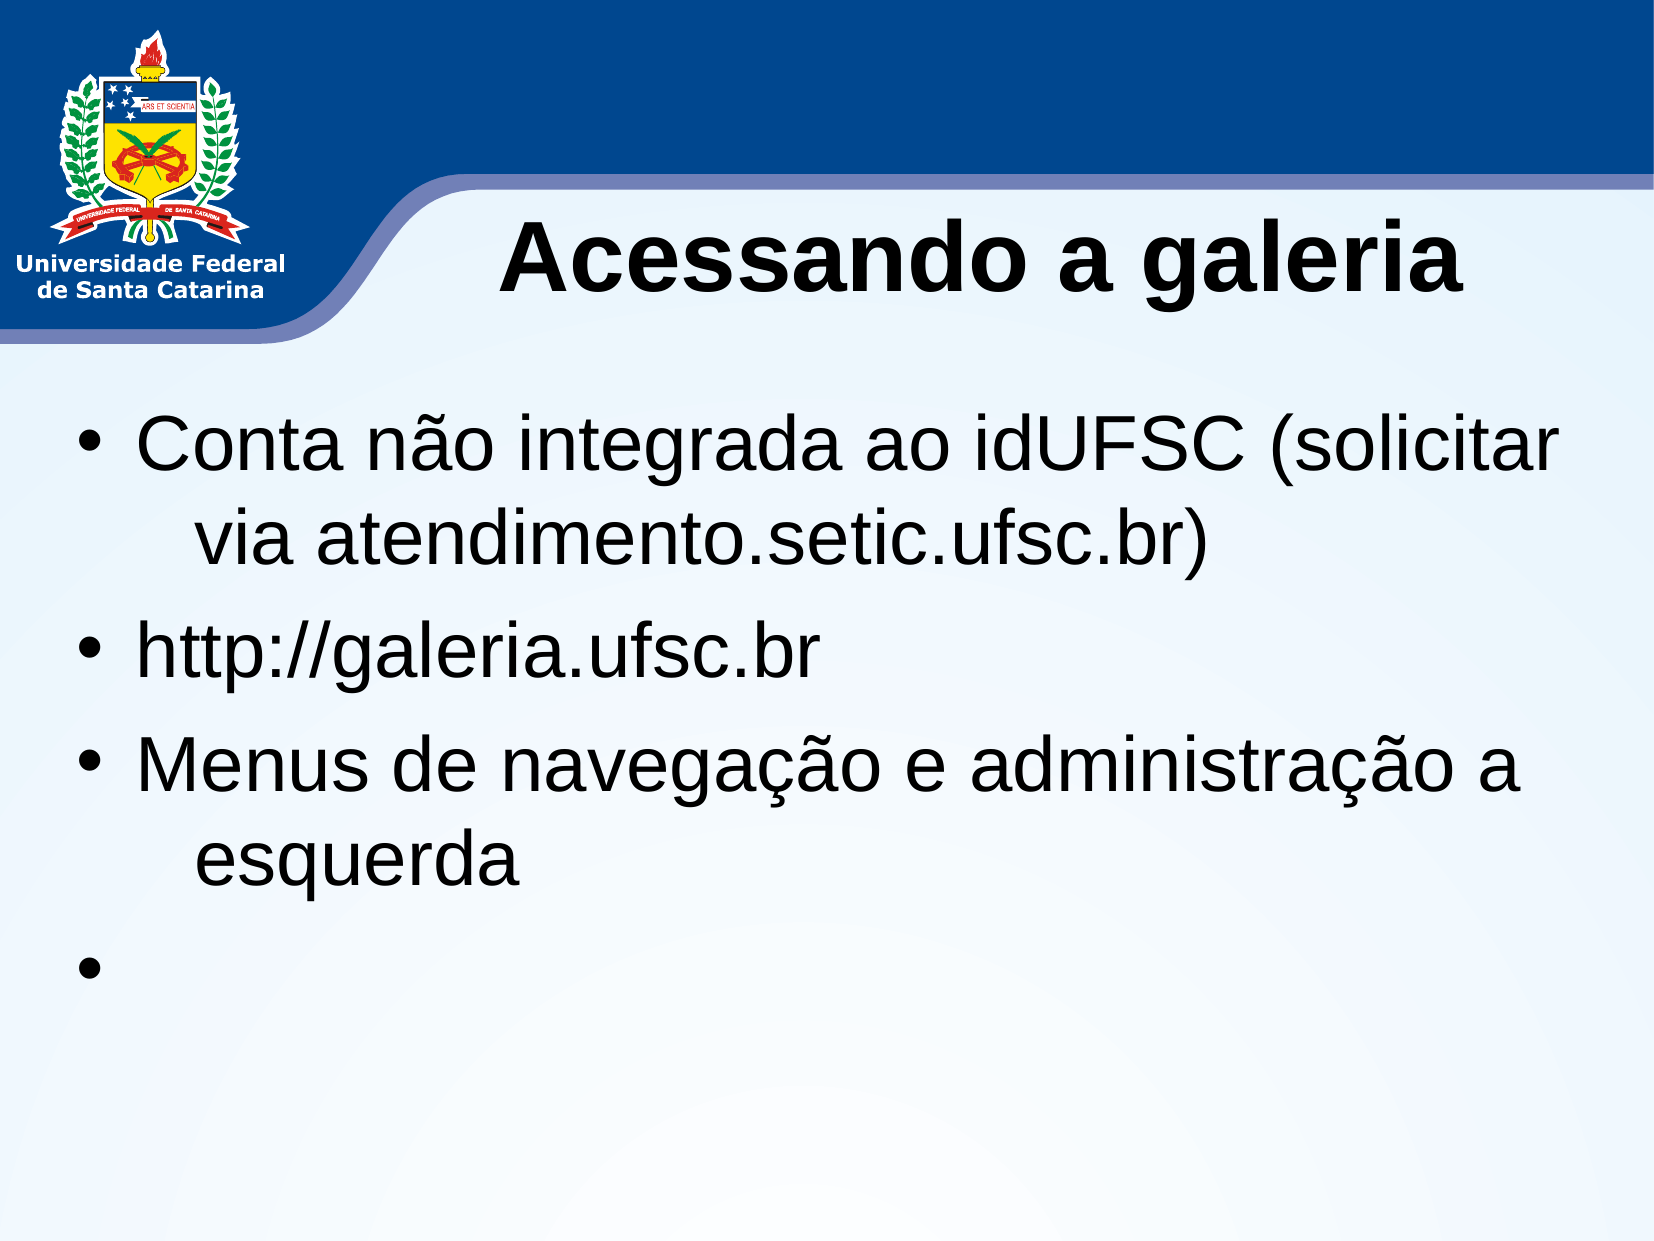

# Acessando a galeria
Conta não integrada ao idUFSC (solicitar via atendimento.setic.ufsc.br)
http://galeria.ufsc.br
Menus de navegação e administração a esquerda